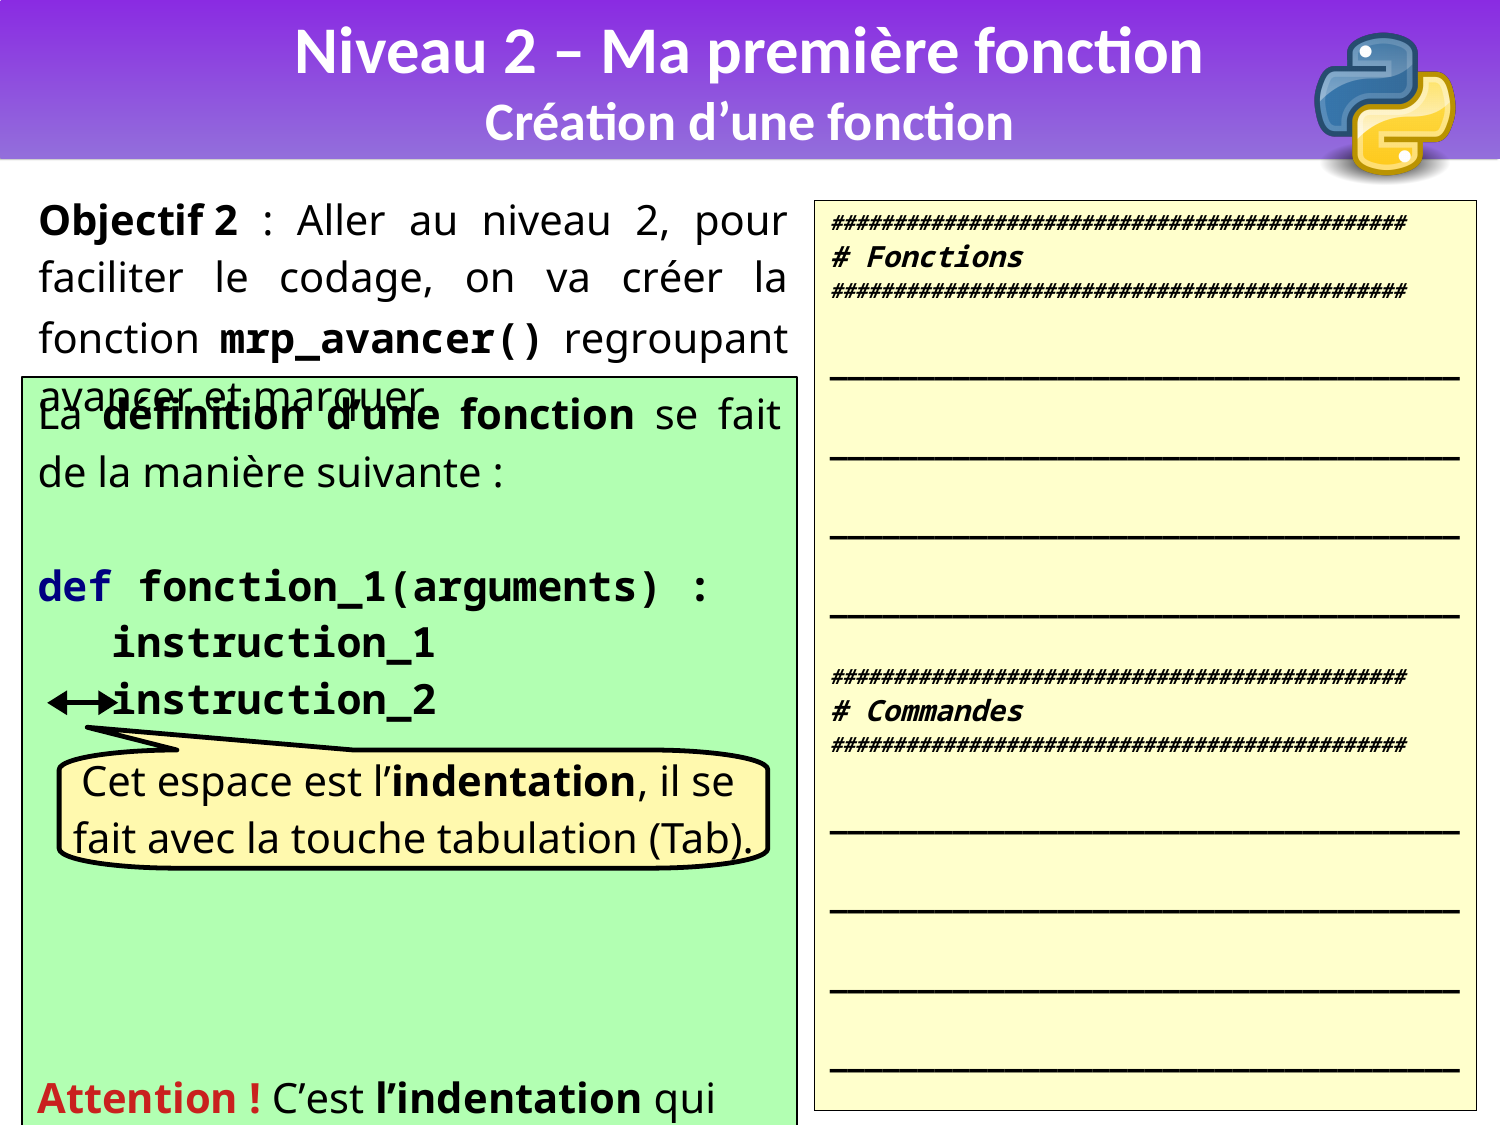

Niveau 2 – Ma première fonction
Création d’une fonction
Objectif 2 : Aller au niveau 2, pour faciliter le codage, on va créer la fonction mrp_avancer() regroupant avancer et marquer.
##############################################
# Fonctions
##############################################
____________________________________
____________________________________
____________________________________
____________________________________
##############################################
# Commandes
##############################################
____________________________________
____________________________________
____________________________________
____________________________________
____________________________________
____________________________________
____________________________________
____________________________________
La définition d’une fonction se fait de la manière suivante :
def fonction_1(arguments) :
	instruction_1
	instruction_2
	…
	return valeurs_renvoyées
Attention ! C’est l’indentation qui définie le début et la fin d’un bloc.
L’appel de la fonction est simplement :
fonction_1(arguments)
Cet espace est l’indentation, il se
fait avec la touche tabulation (Tab).